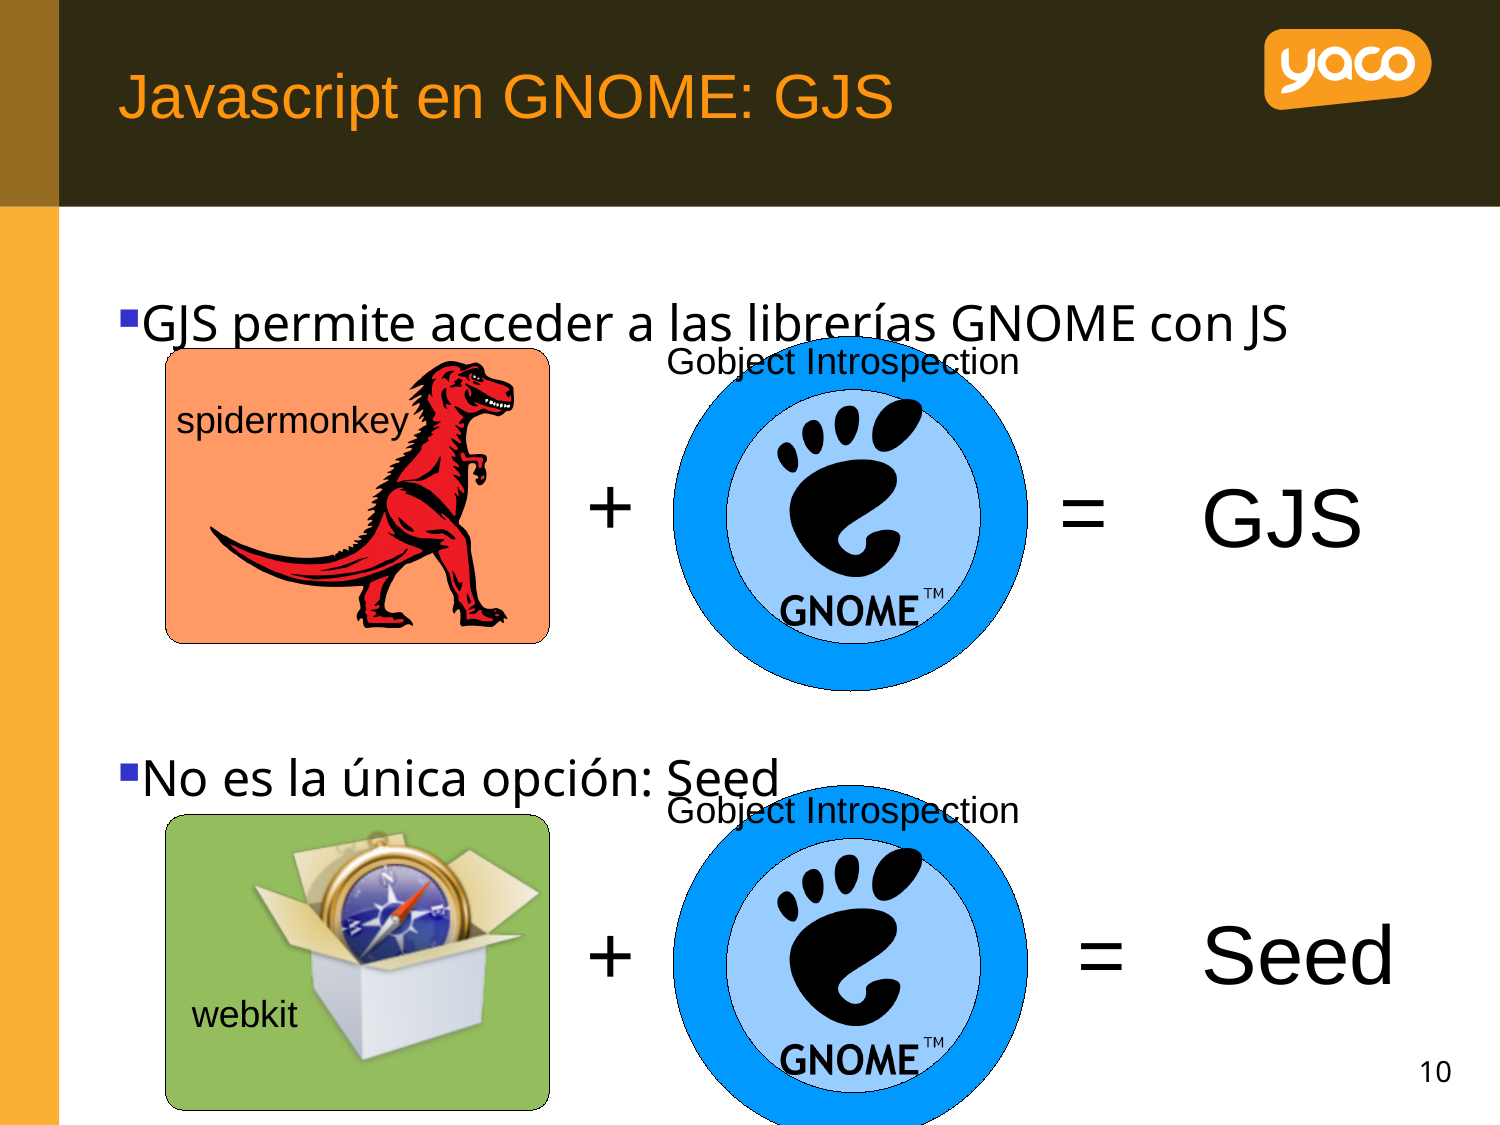

# Javascript en GNOME: GJS
GJS permite acceder a las librerías GNOME con JS
Gobject Introspection
spidermonkey
+
=
GJS
No es la única opción: Seed
Gobject Introspection
webkit
+
Seed
=
10